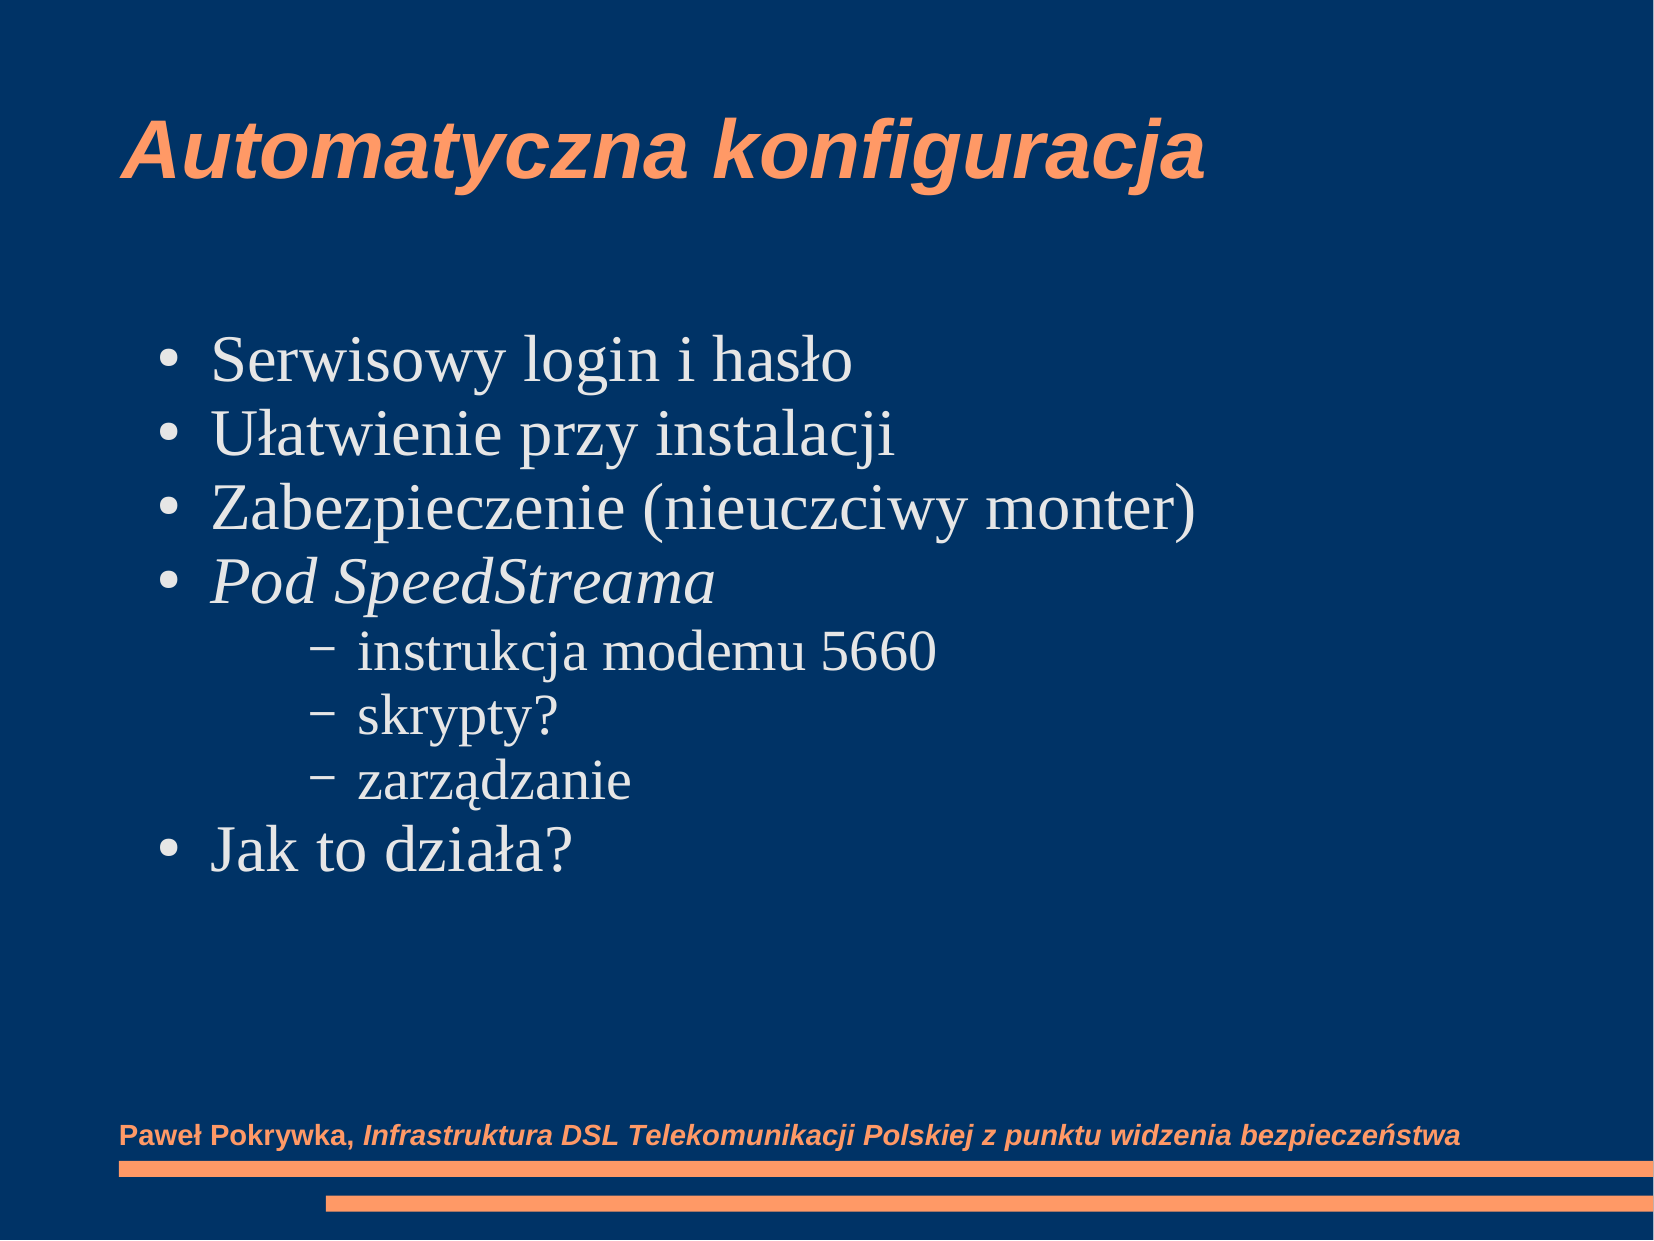

# Automatyczna konfiguracja
Serwisowy login i hasło
Ułatwienie przy instalacji
Zabezpieczenie (nieuczciwy monter)
Pod SpeedStreama
instrukcja modemu 5660
skrypty?
zarządzanie
Jak to działa?
Paweł Pokrywka, Infrastruktura DSL Telekomunikacji Polskiej z punktu widzenia bezpieczeństwa